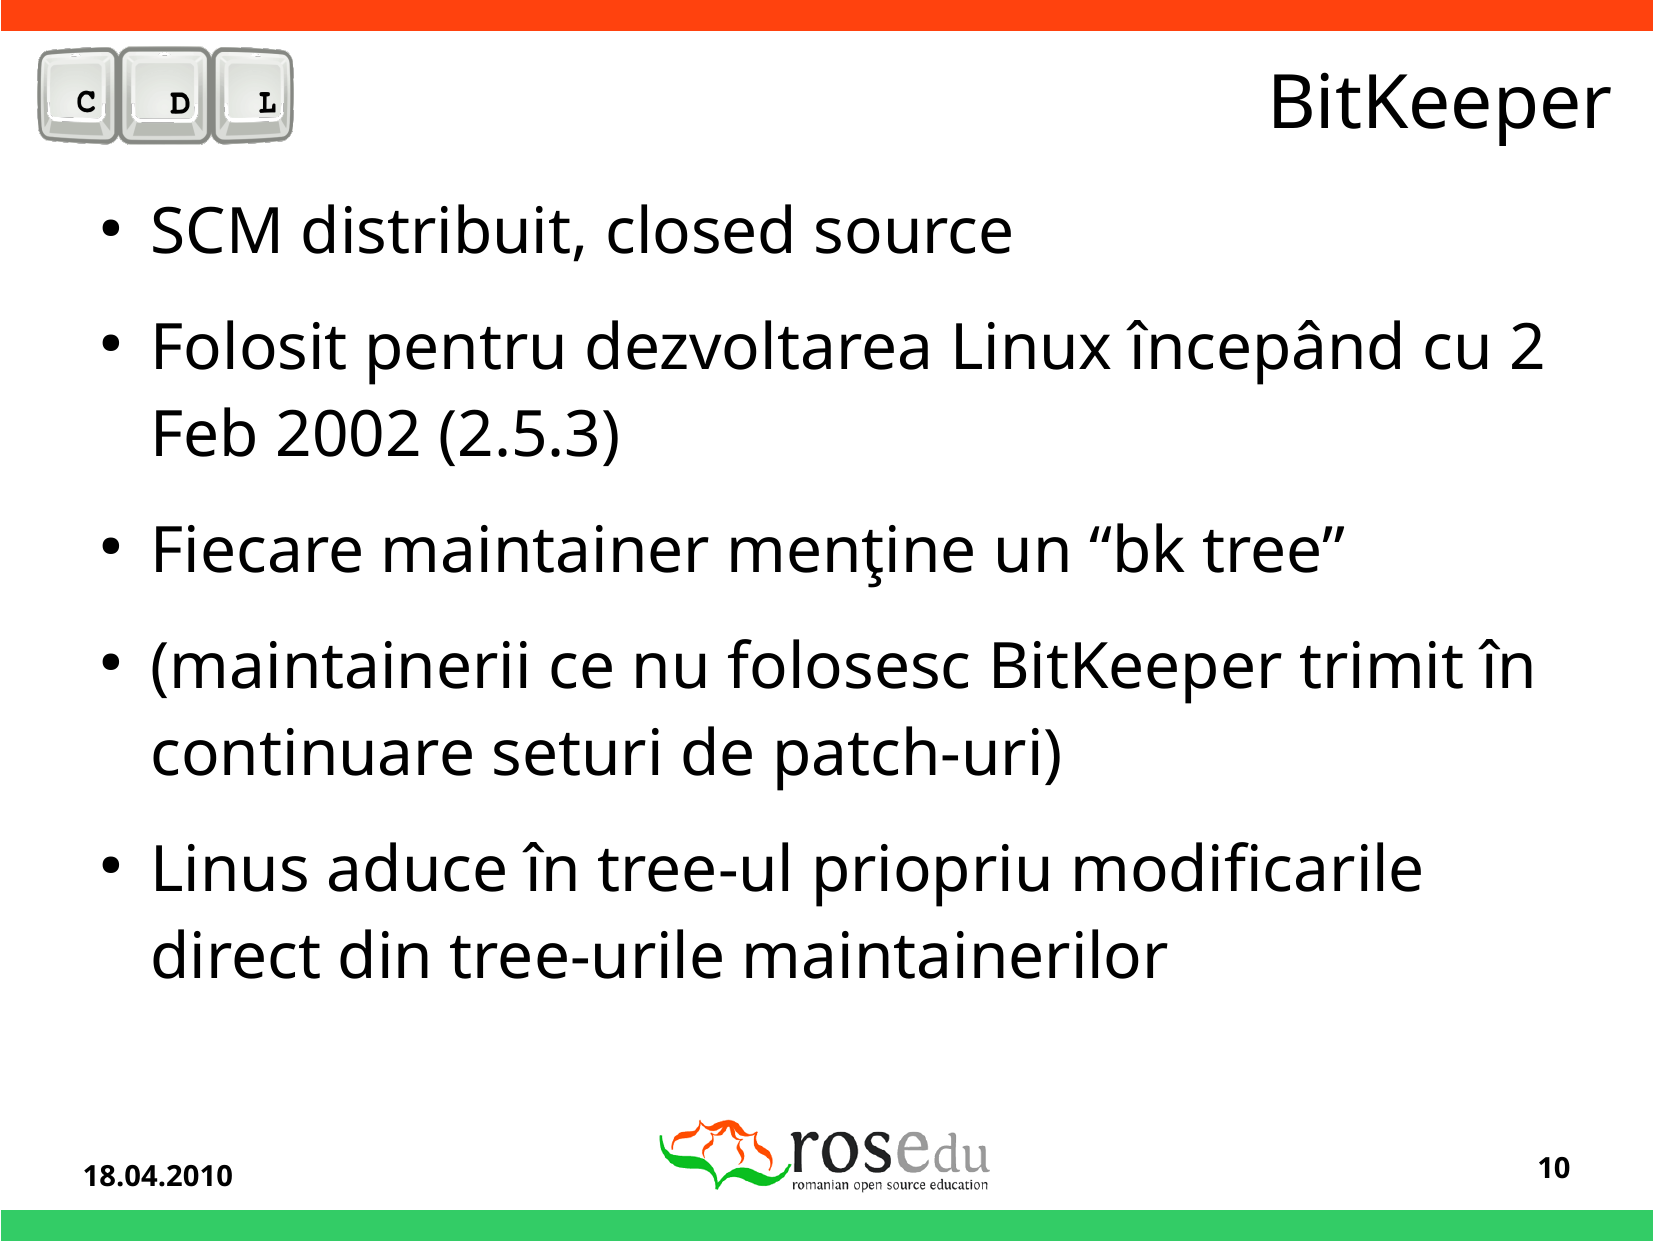

# BitKeeper
SCM distribuit, closed source
Folosit pentru dezvoltarea Linux începând cu 2 Feb 2002 (2.5.3)
Fiecare maintainer menţine un “bk tree”
(maintainerii ce nu folosesc BitKeeper trimit în continuare seturi de patch-uri)
Linus aduce în tree-ul priopriu modificarile direct din tree-urile maintainerilor
10
18.04.2010